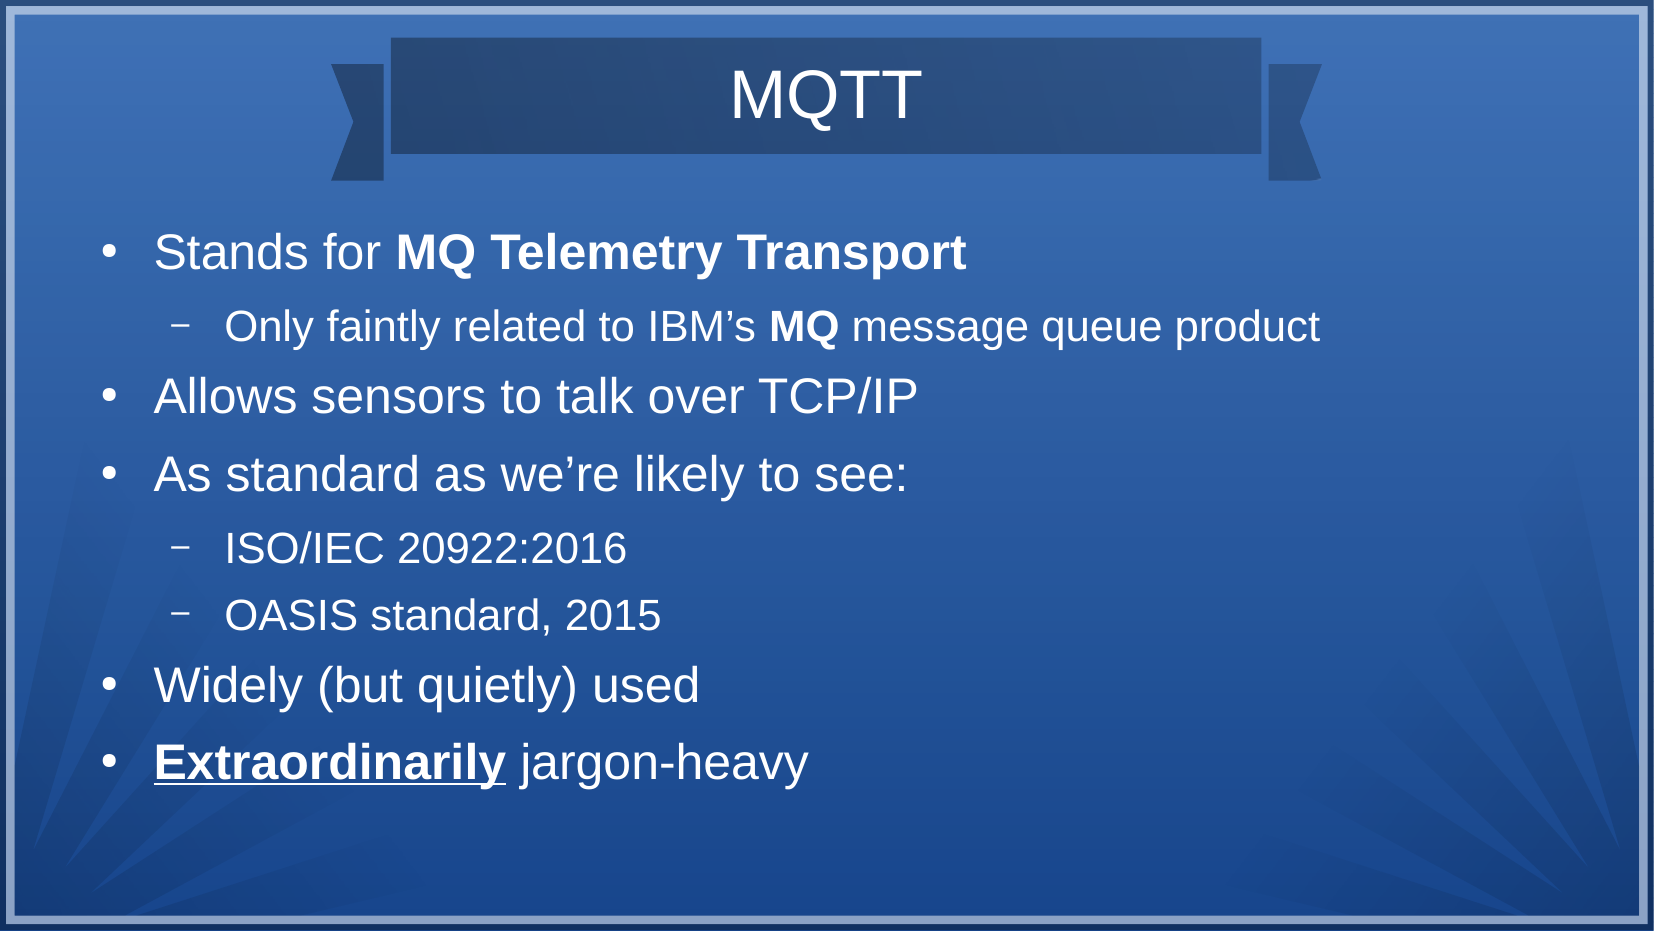

# MQTT
Stands for MQ Telemetry Transport
Only faintly related to IBM’s MQ message queue product
Allows sensors to talk over TCP/IP
As standard as we’re likely to see:
ISO/IEC 20922:2016
OASIS standard, 2015
Widely (but quietly) used
Extraordinarily jargon-heavy